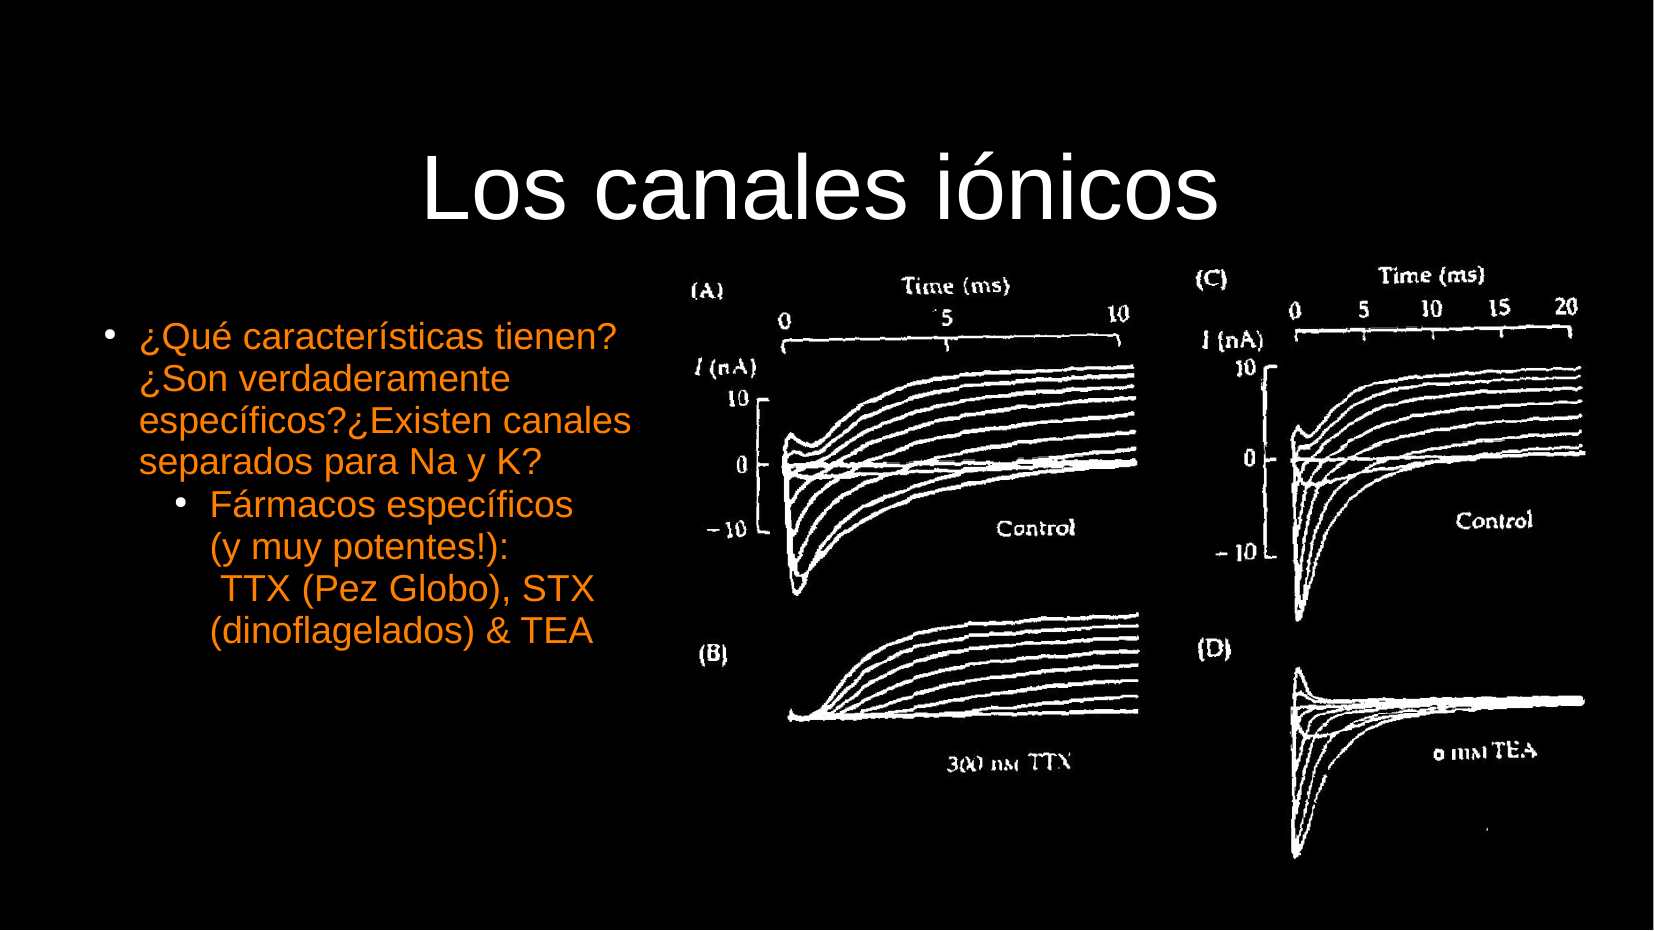

# Los canales iónicos
¿Qué características tienen? ¿Son verdaderamente específicos?¿Existen canales separados para Na y K?
Fármacos específicos
(y muy potentes!):
 TTX (Pez Globo), STX (dinoflagelados) & TEA